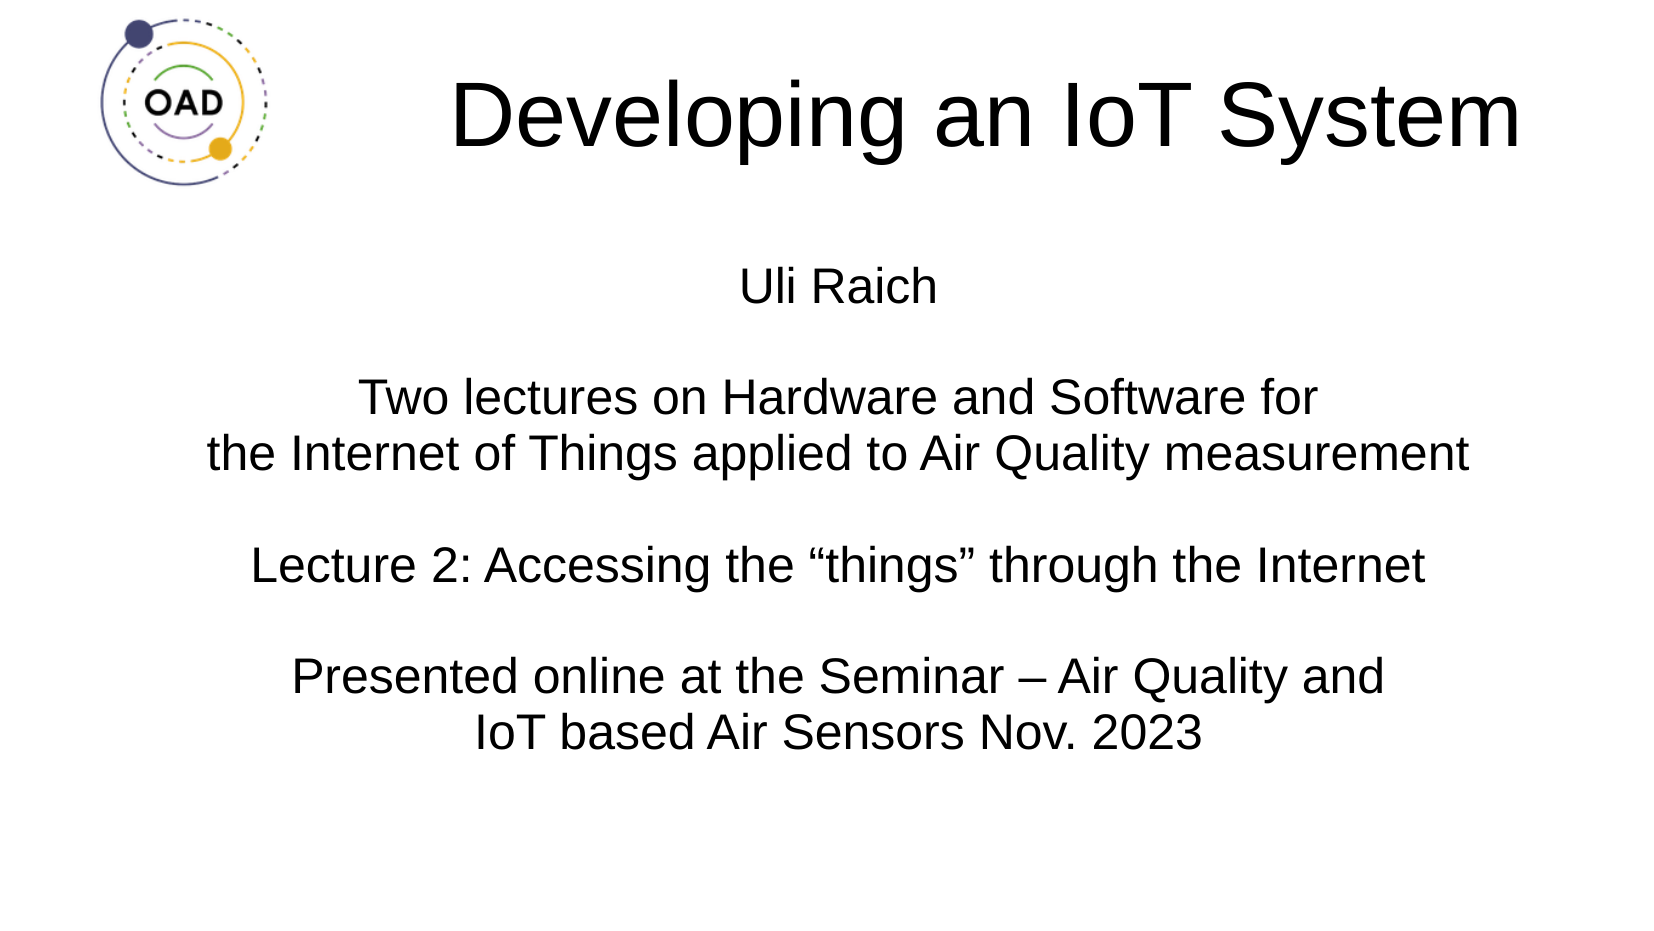

# Developing an IoT System
Uli Raich
Two lectures on Hardware and Software for
the Internet of Things applied to Air Quality measurement
Lecture 2: Accessing the “things” through the Internet
Presented online at the Seminar – Air Quality and
IoT based Air Sensors Nov. 2023